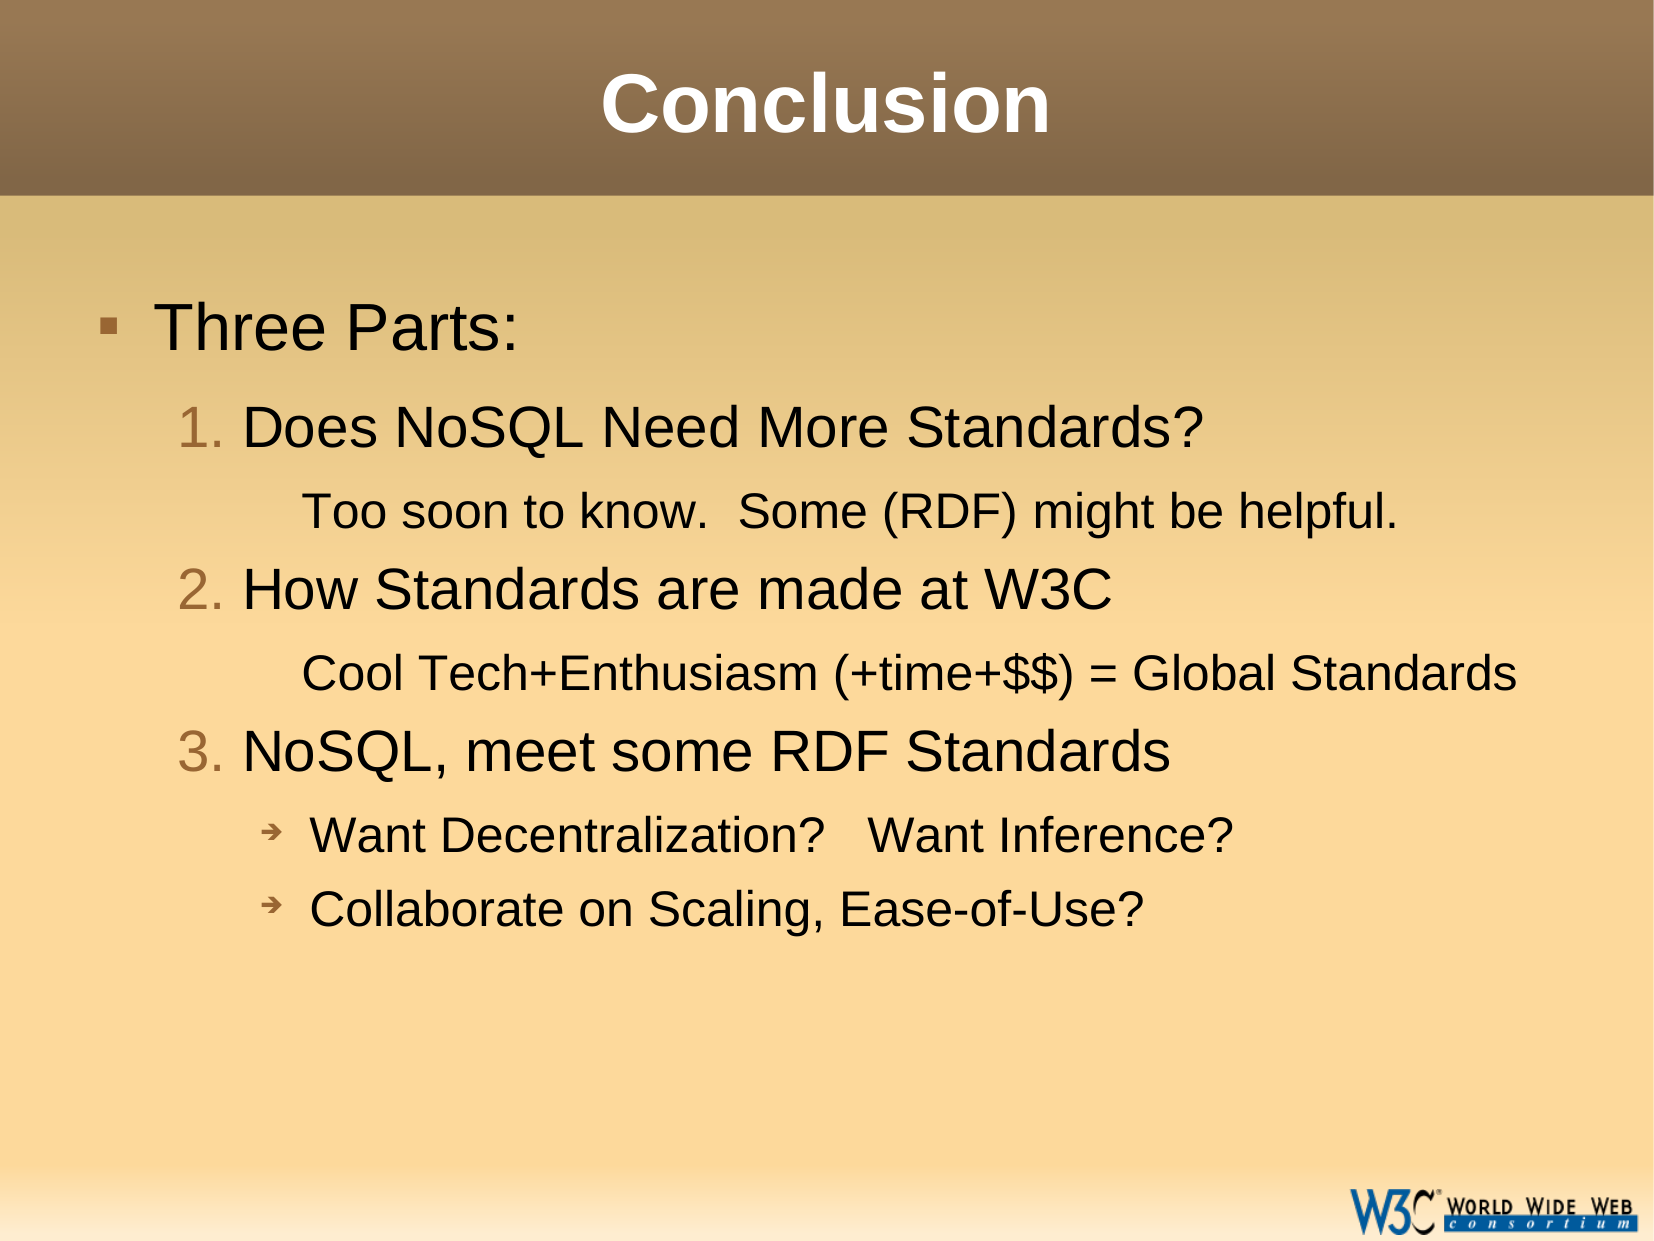

# Conclusion
Three Parts:
 Does NoSQL Need More Standards?
Too soon to know. Some (RDF) might be helpful.
 How Standards are made at W3C
Cool Tech+Enthusiasm (+time+$$) = Global Standards
 NoSQL, meet some RDF Standards
 Want Decentralization? Want Inference?
 Collaborate on Scaling, Ease-of-Use?